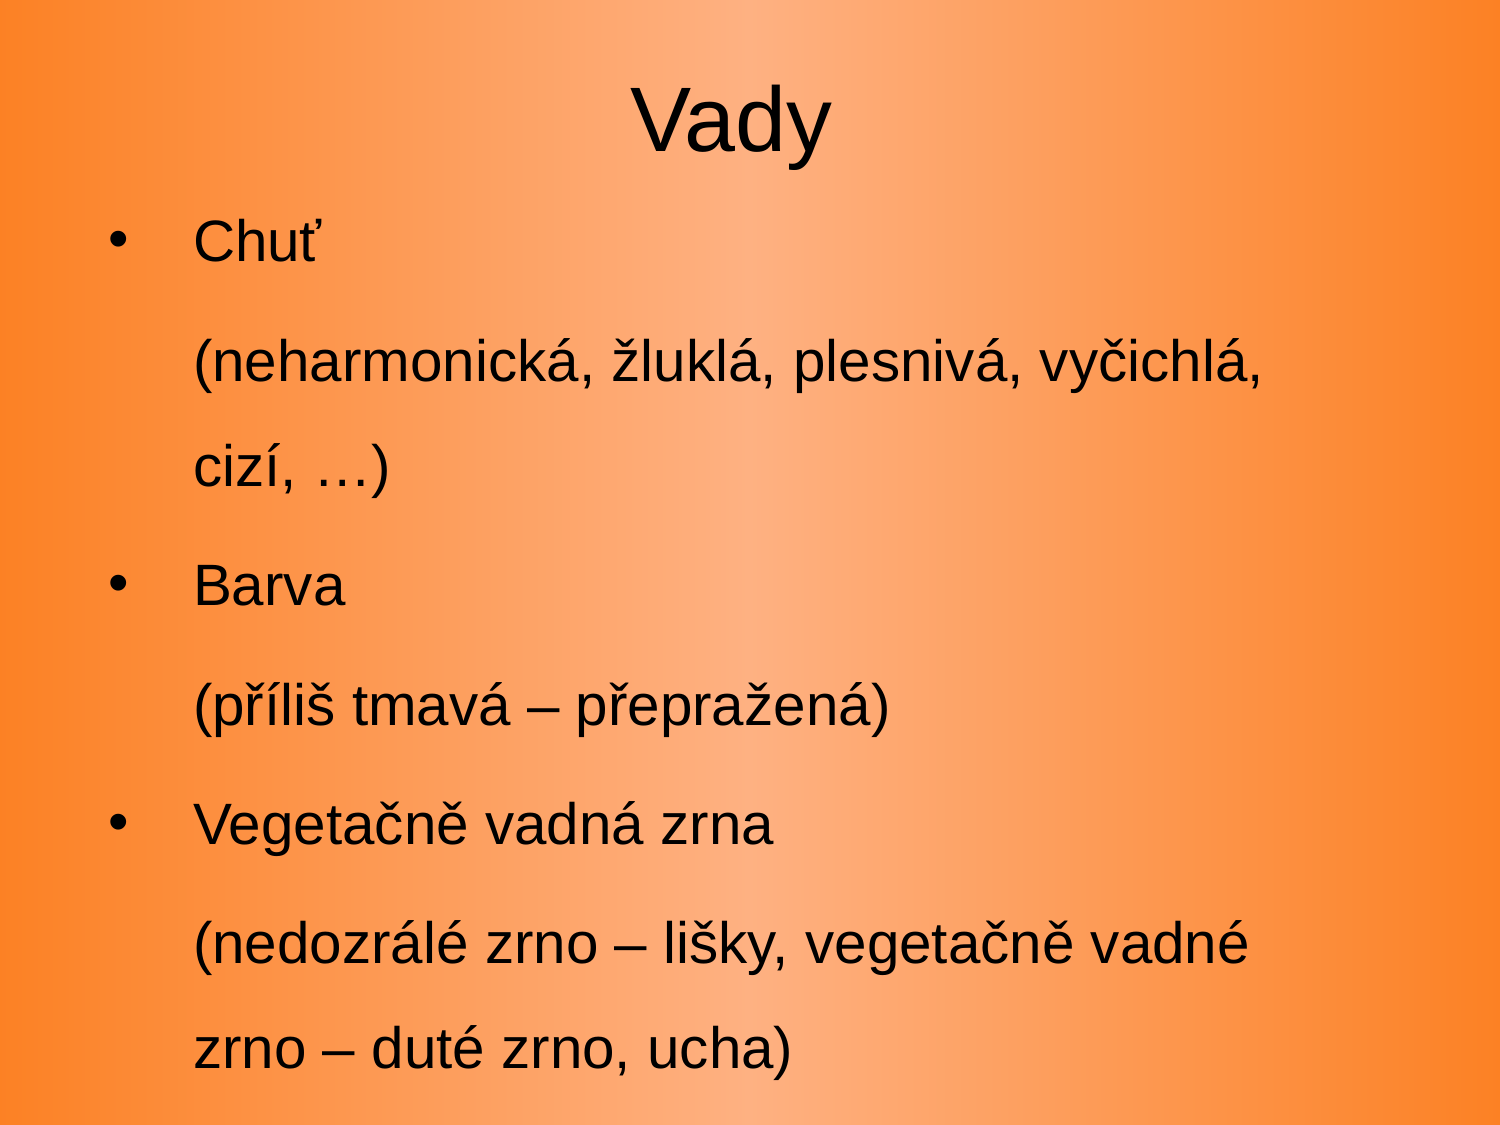

# Vady
Chuť
	(neharmonická, žluklá, plesnivá, vyčichlá, cizí, …)
Barva
	(příliš tmavá – přepražená)
Vegetačně vadná zrna
	(nedozrálé zrno – lišky, vegetačně vadné zrno – duté zrno, ucha)